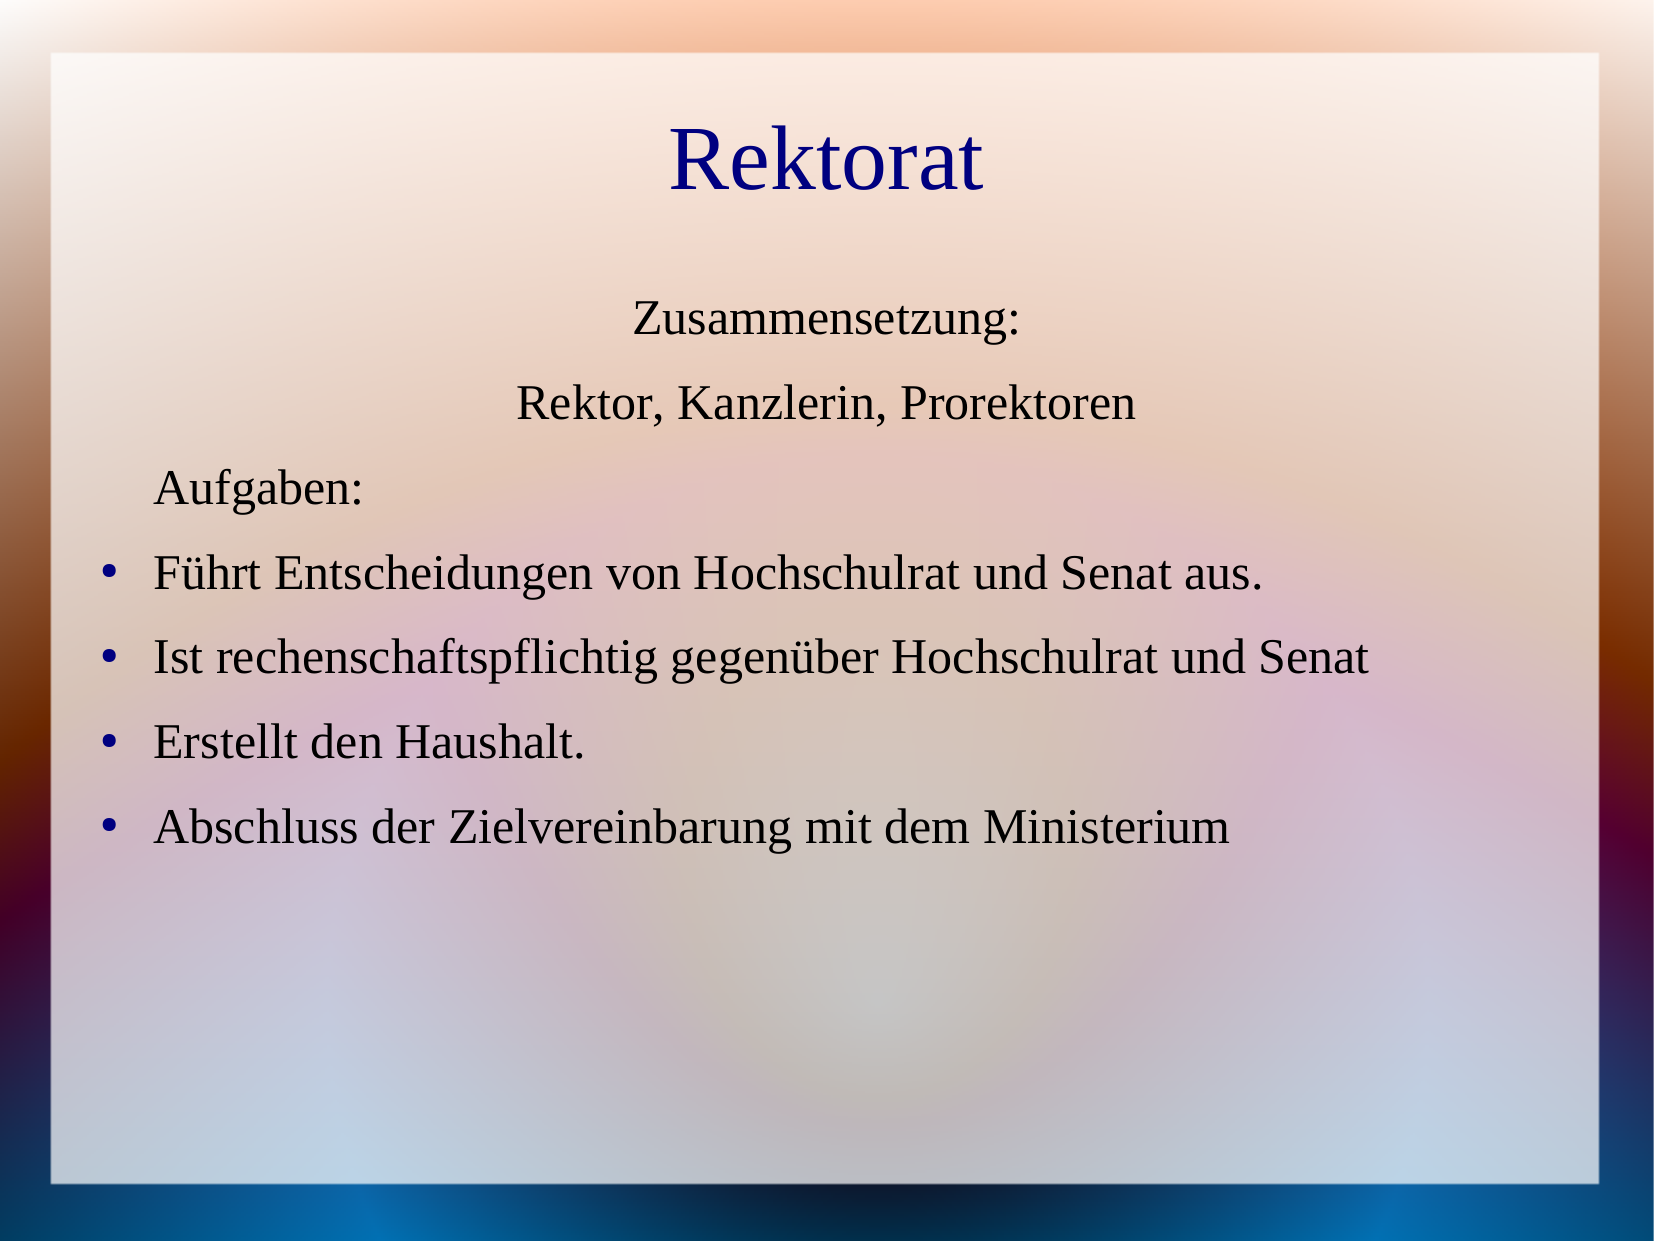

# Rektorat
Zusammensetzung:
Rektor, Kanzlerin, Prorektoren
Aufgaben:
Führt Entscheidungen von Hochschulrat und Senat aus.
Ist rechenschaftspflichtig gegenüber Hochschulrat und Senat
Erstellt den Haushalt.
Abschluss der Zielvereinbarung mit dem Ministerium